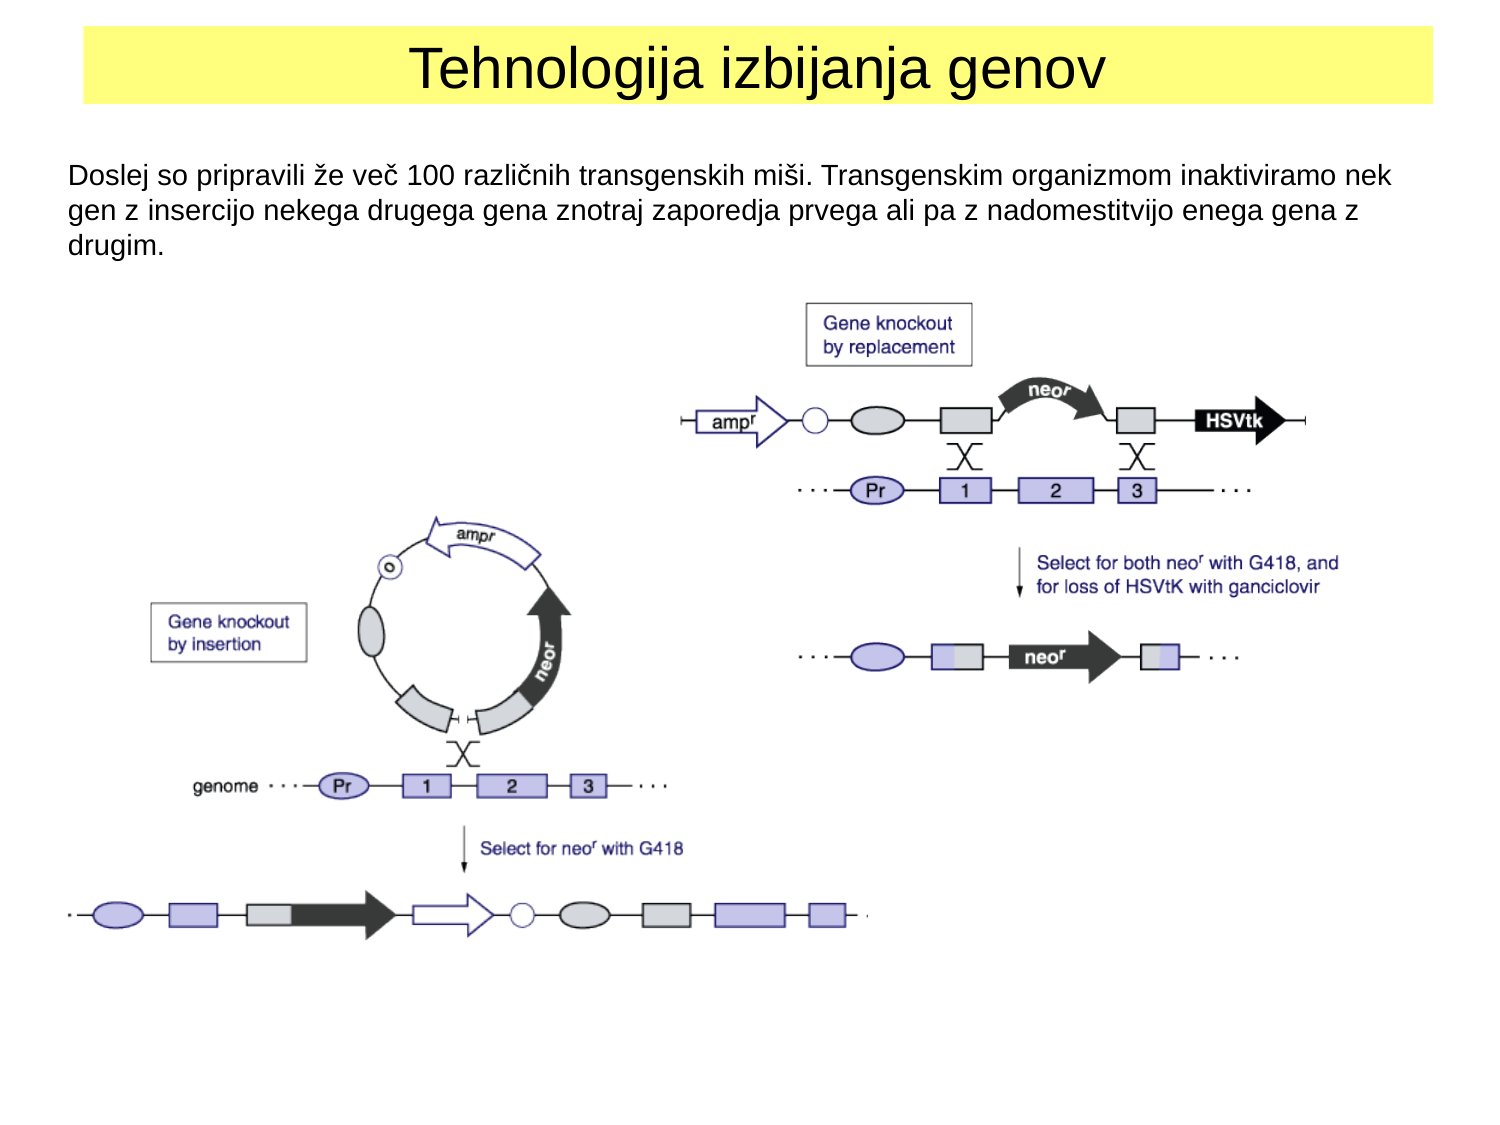

Tehnologija izbijanja genov
Doslej so pripravili že več 100 različnih transgenskih miši. Transgenskim organizmom inaktiviramo nek gen z insercijo nekega drugega gena znotraj zaporedja prvega ali pa z nadomestitvijo enega gena z drugim.
#